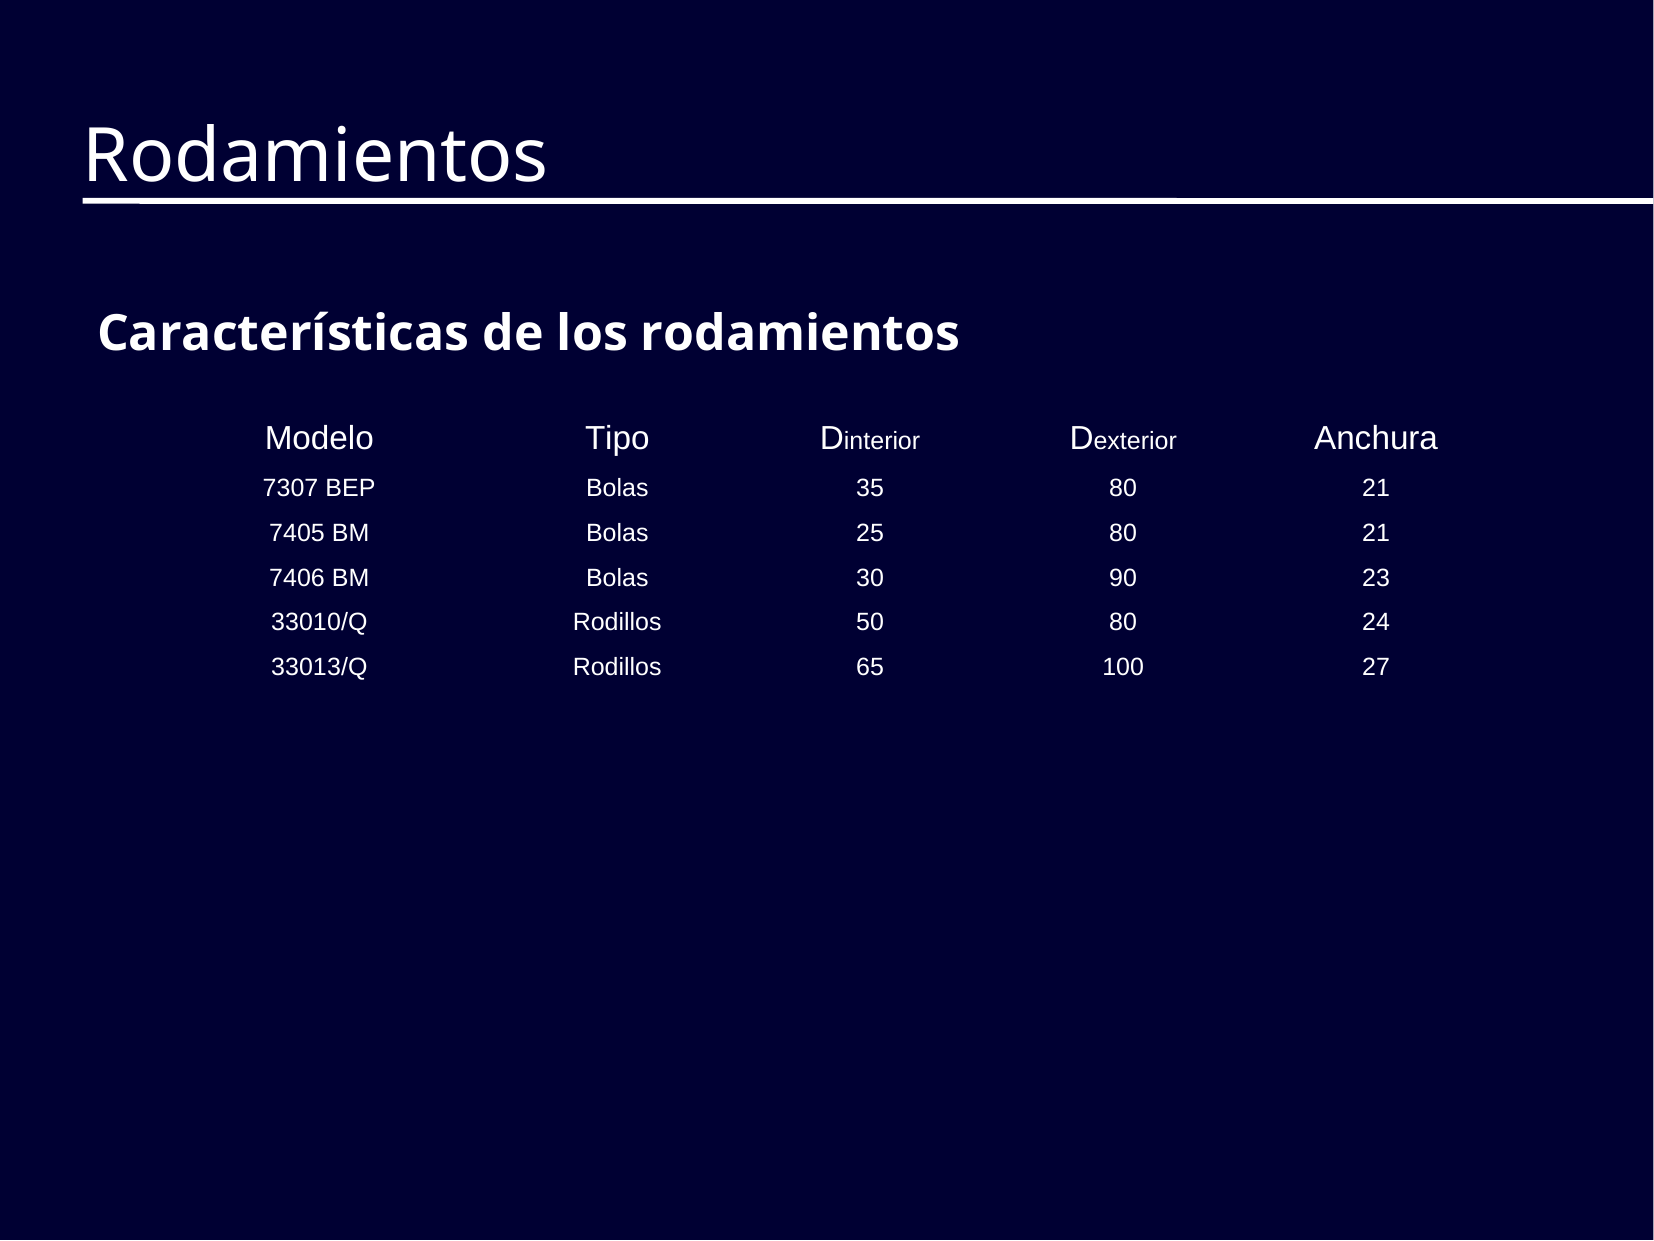

# Rodamientos
Características de los rodamientos
| Modelo | Tipo | Dinterior | Dexterior | Anchura |
| --- | --- | --- | --- | --- |
| 7307 BEP | Bolas | 35 | 80 | 21 |
| 7405 BM | Bolas | 25 | 80 | 21 |
| 7406 BM | Bolas | 30 | 90 | 23 |
| 33010/Q | Rodillos | 50 | 80 | 24 |
| 33013/Q | Rodillos | 65 | 100 | 27 |